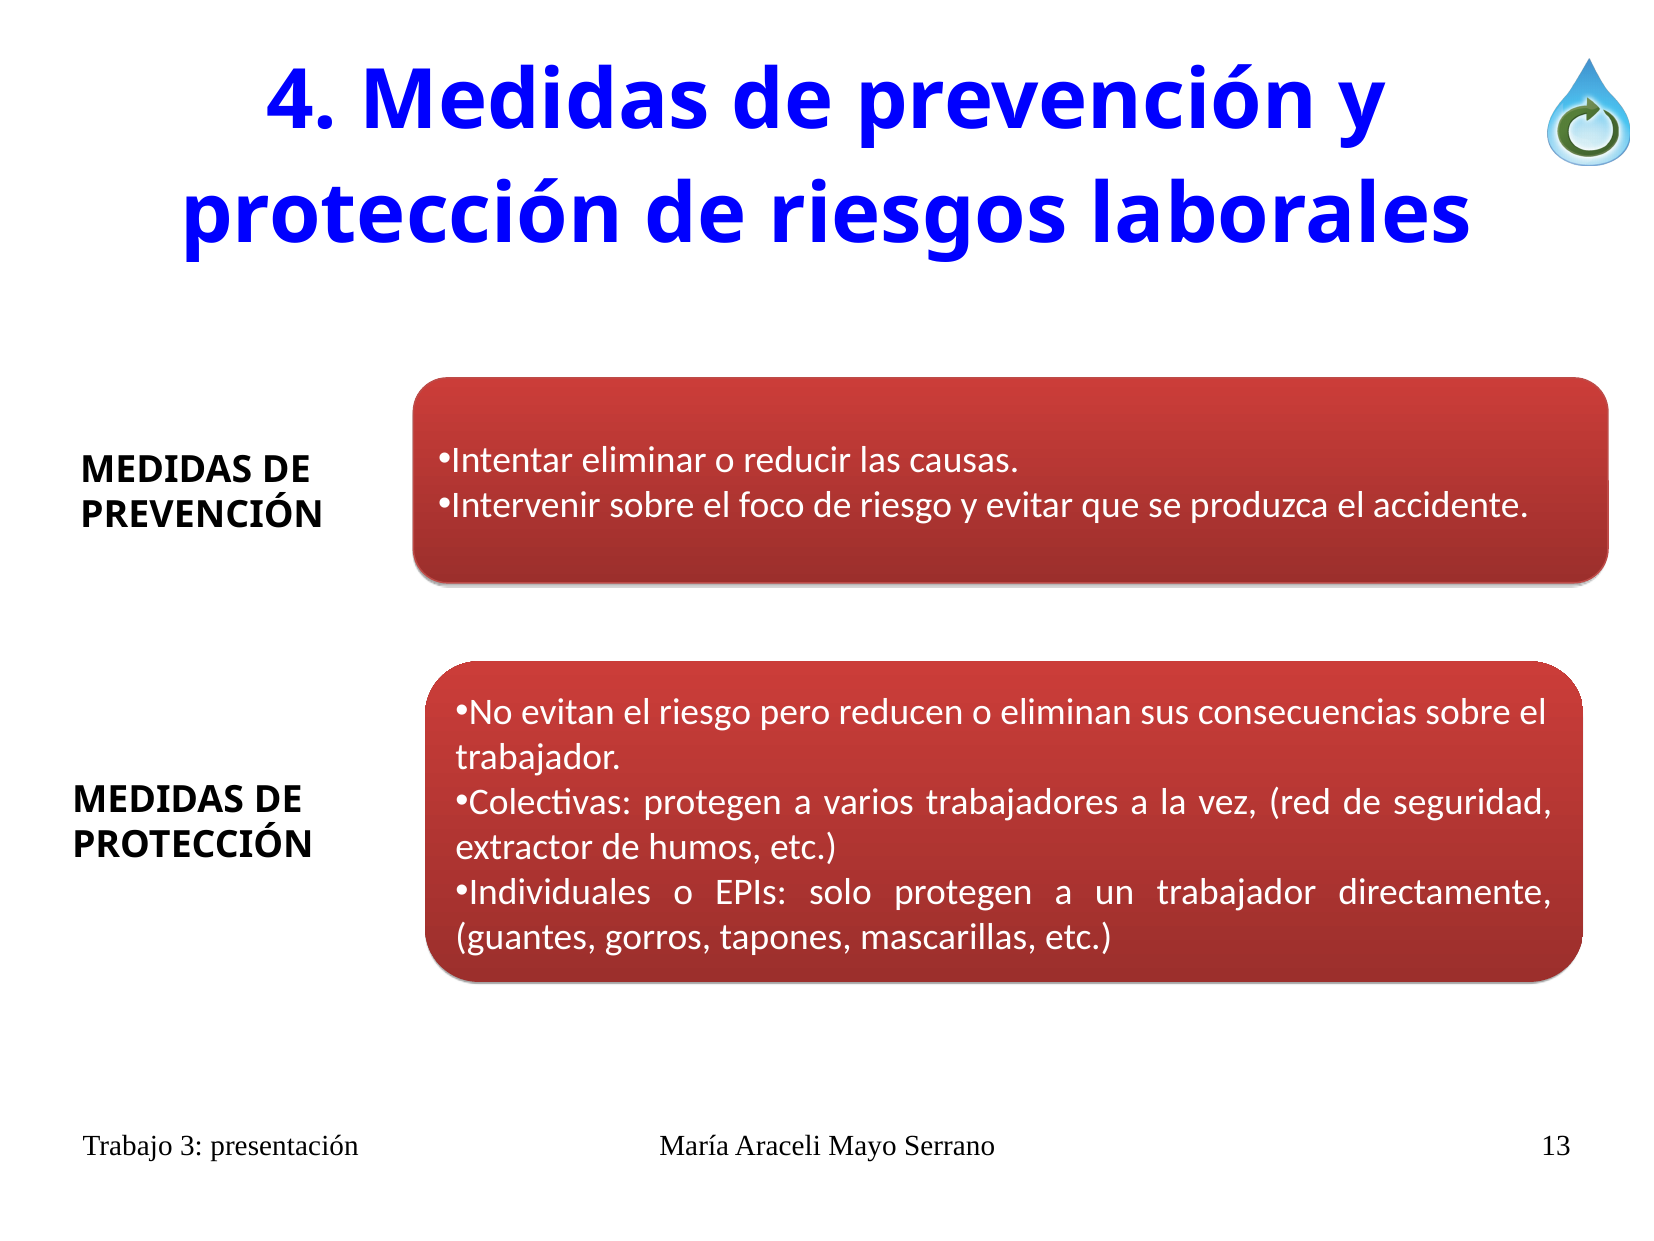

# 4. Medidas de prevención y protección de riesgos laborales
Intentar eliminar o reducir las causas.
Intervenir sobre el foco de riesgo y evitar que se produzca el accidente.
MEDIDAS DE PREVENCIÓN
No evitan el riesgo pero reducen o eliminan sus consecuencias sobre el trabajador.
Colectivas: protegen a varios trabajadores a la vez, (red de seguridad, extractor de humos, etc.)
Individuales o EPIs: solo protegen a un trabajador directamente, (guantes, gorros, tapones, mascarillas, etc.)
MEDIDAS DE PROTECCIÓN
Trabajo 3: presentación
María Araceli Mayo Serrano
13